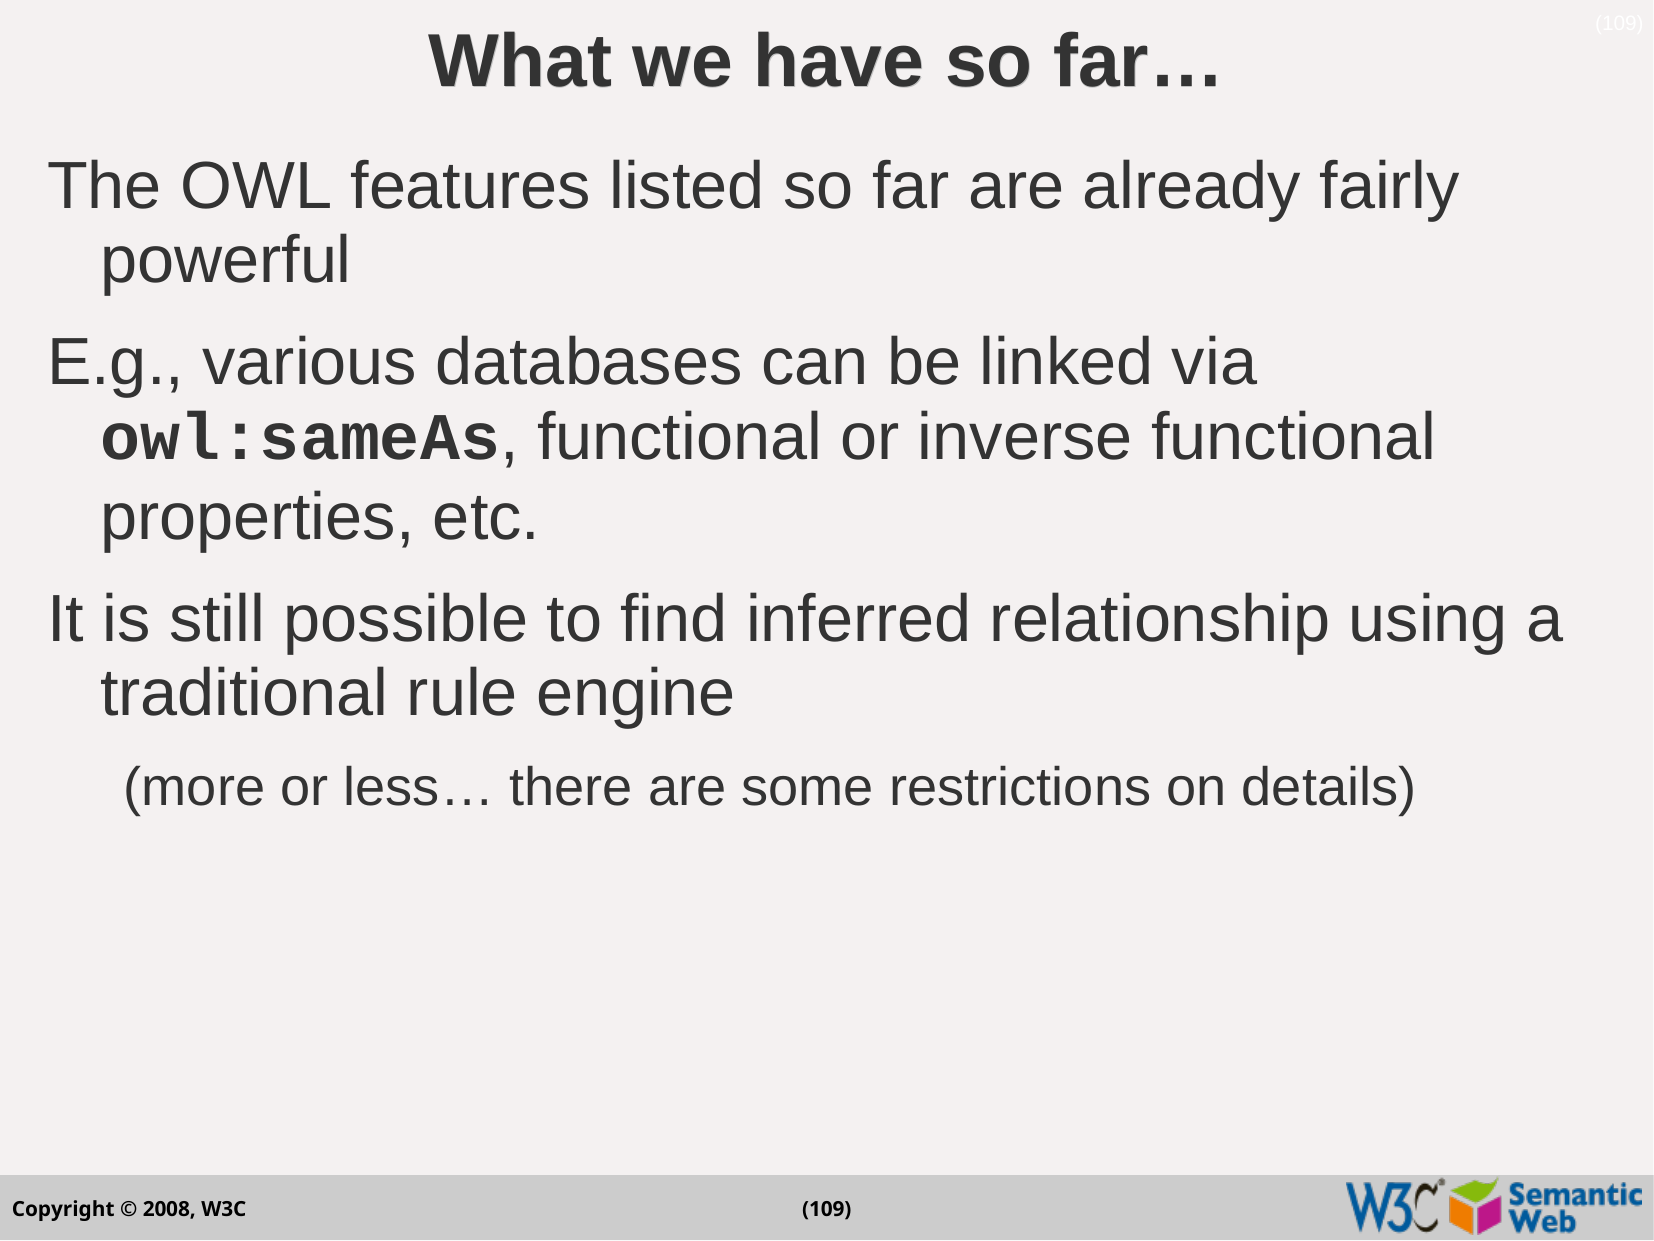

# What we have so far…
The OWL features listed so far are already fairly powerful
E.g., various databases can be linked via owl:sameAs, functional or inverse functional properties, etc.
It is still possible to find inferred relationship using a traditional rule engine
(more or less… there are some restrictions on details)